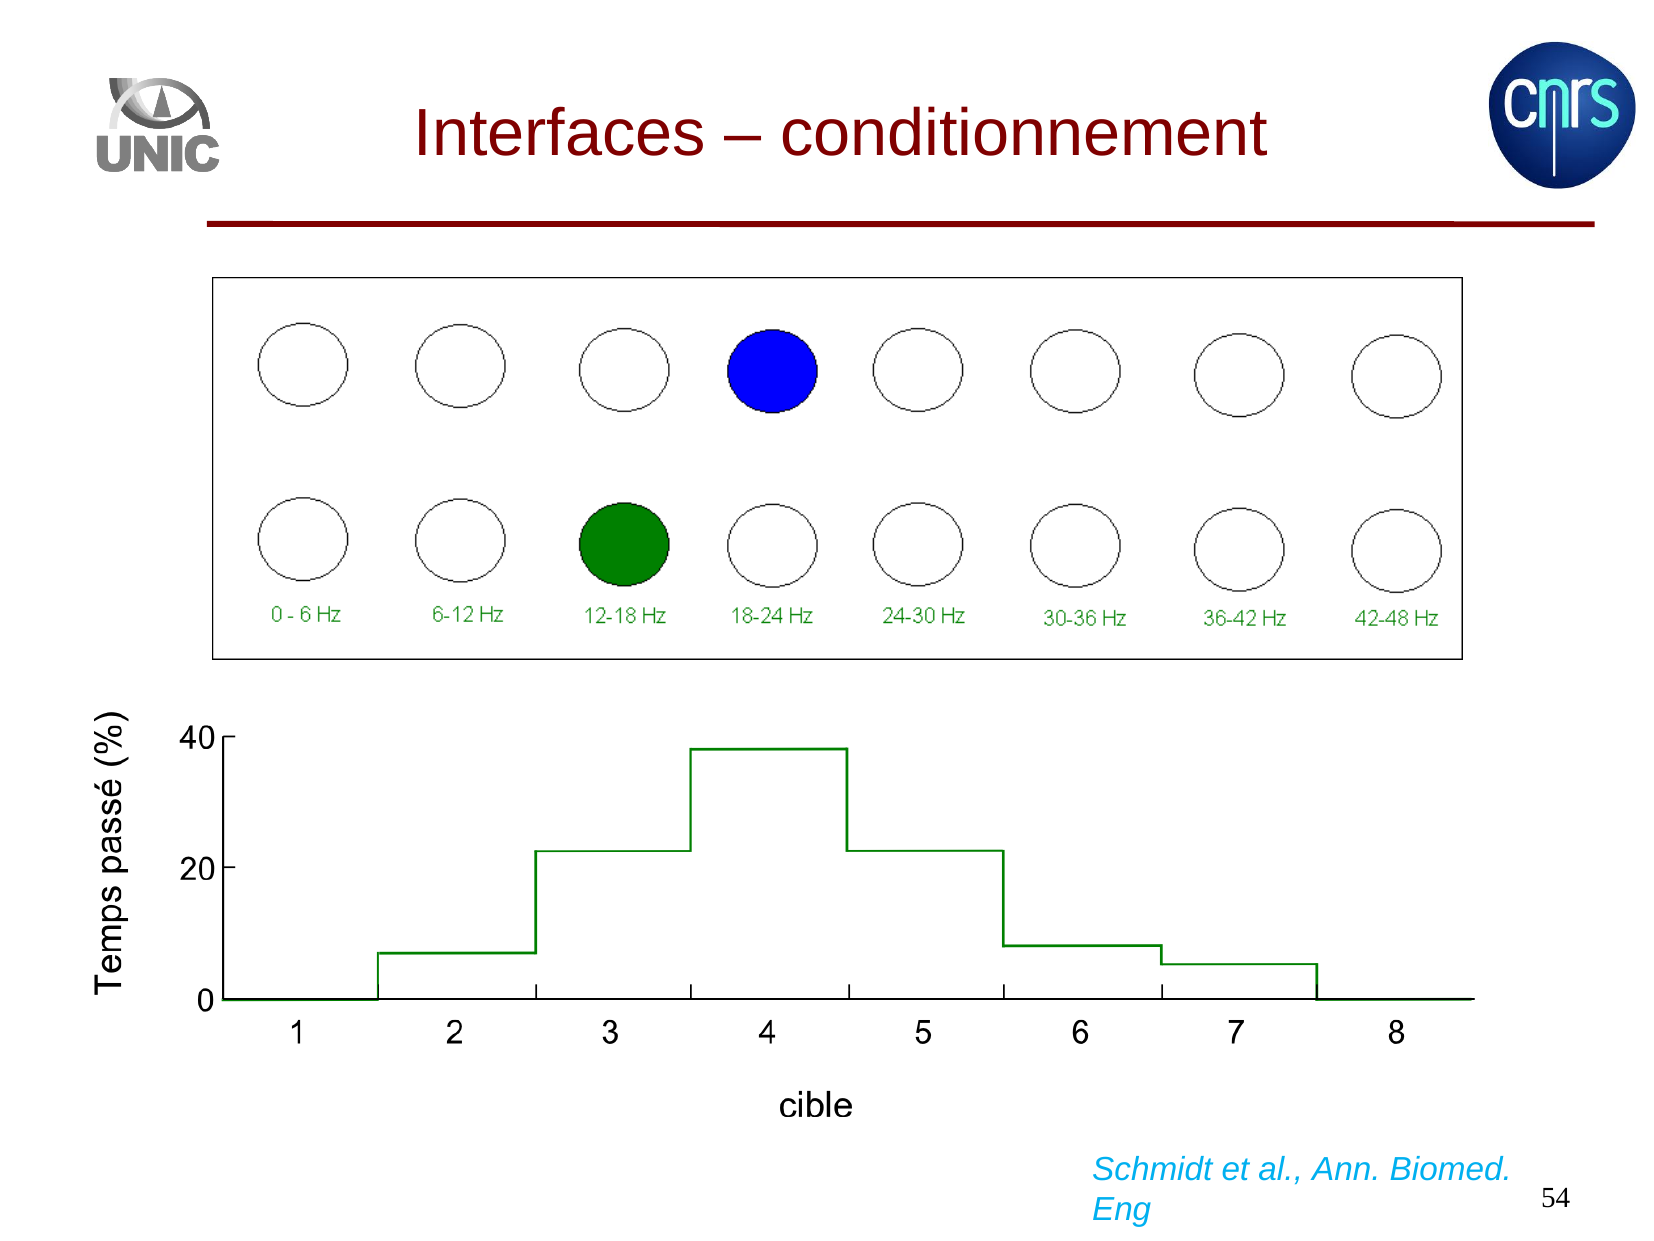

Interfaces – conditionnement
Schmidt et al., Ann. Biomed. Eng